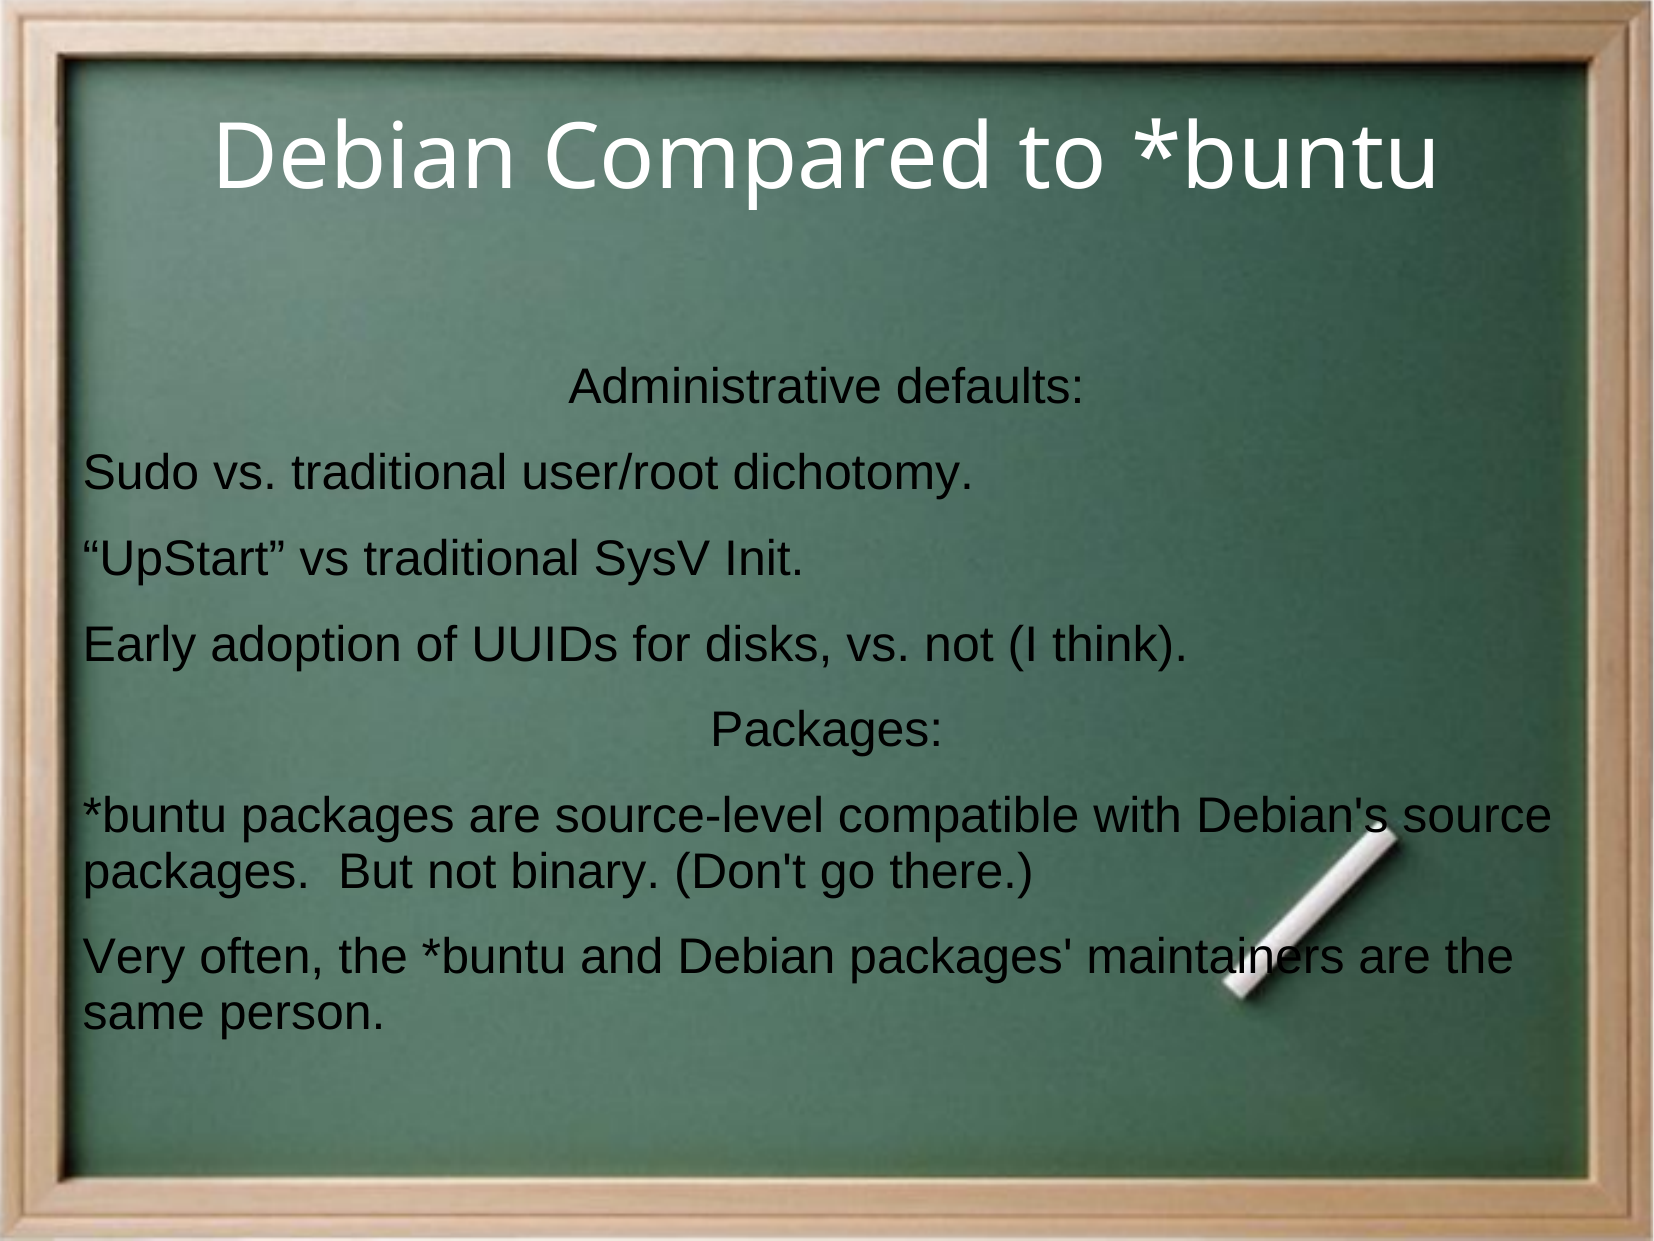

# Debian Compared to *buntu
Administrative defaults:
Sudo vs. traditional user/root dichotomy.
“UpStart” vs traditional SysV Init.
Early adoption of UUIDs for disks, vs. not (I think).
Packages:
*buntu packages are source-level compatible with Debian's source packages. But not binary. (Don't go there.)
Very often, the *buntu and Debian packages' maintainers are the same person.